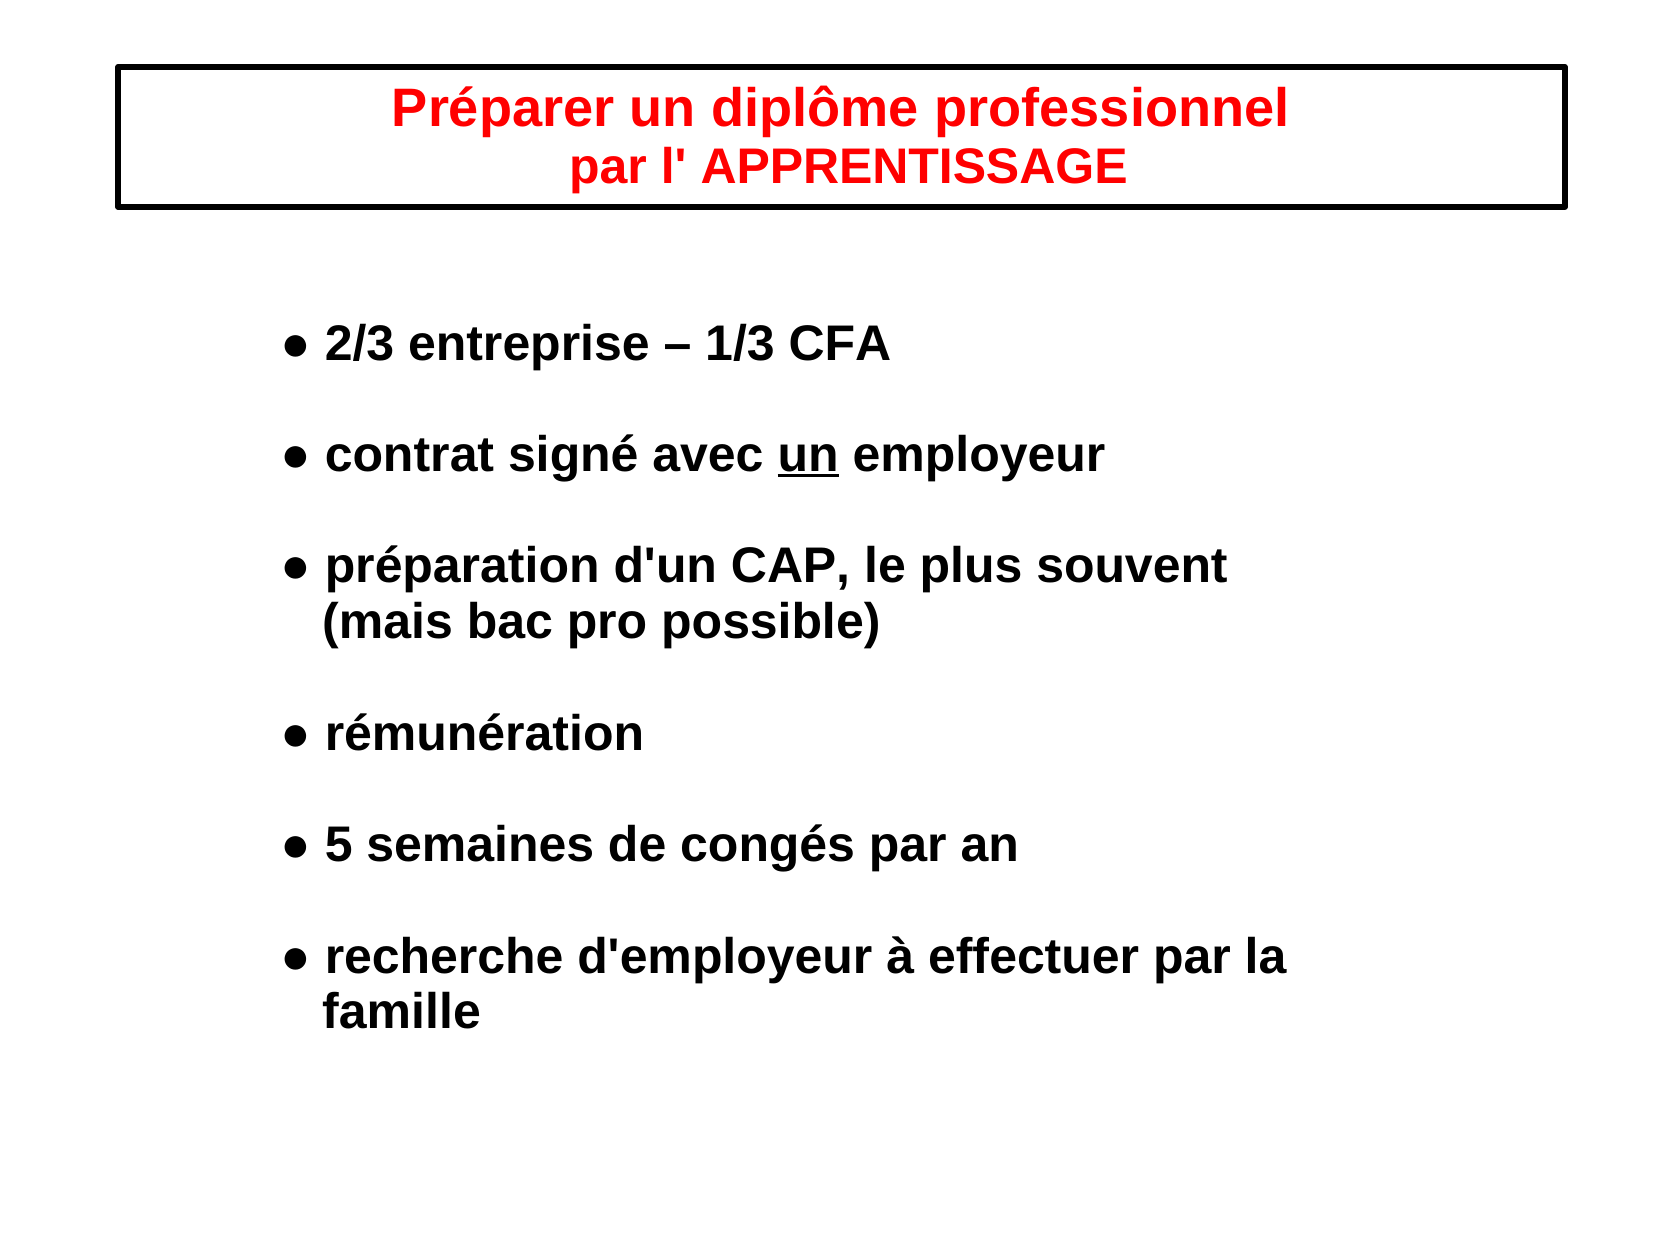

Préparer un diplôme professionnel
 par l' APPRENTISSAGE
● 2/3 entreprise – 1/3 CFA
● contrat signé avec un employeur
● préparation d'un CAP, le plus souvent (mais bac pro possible)
● rémunération
● 5 semaines de congés par an
● recherche d'employeur à effectuer par la famille